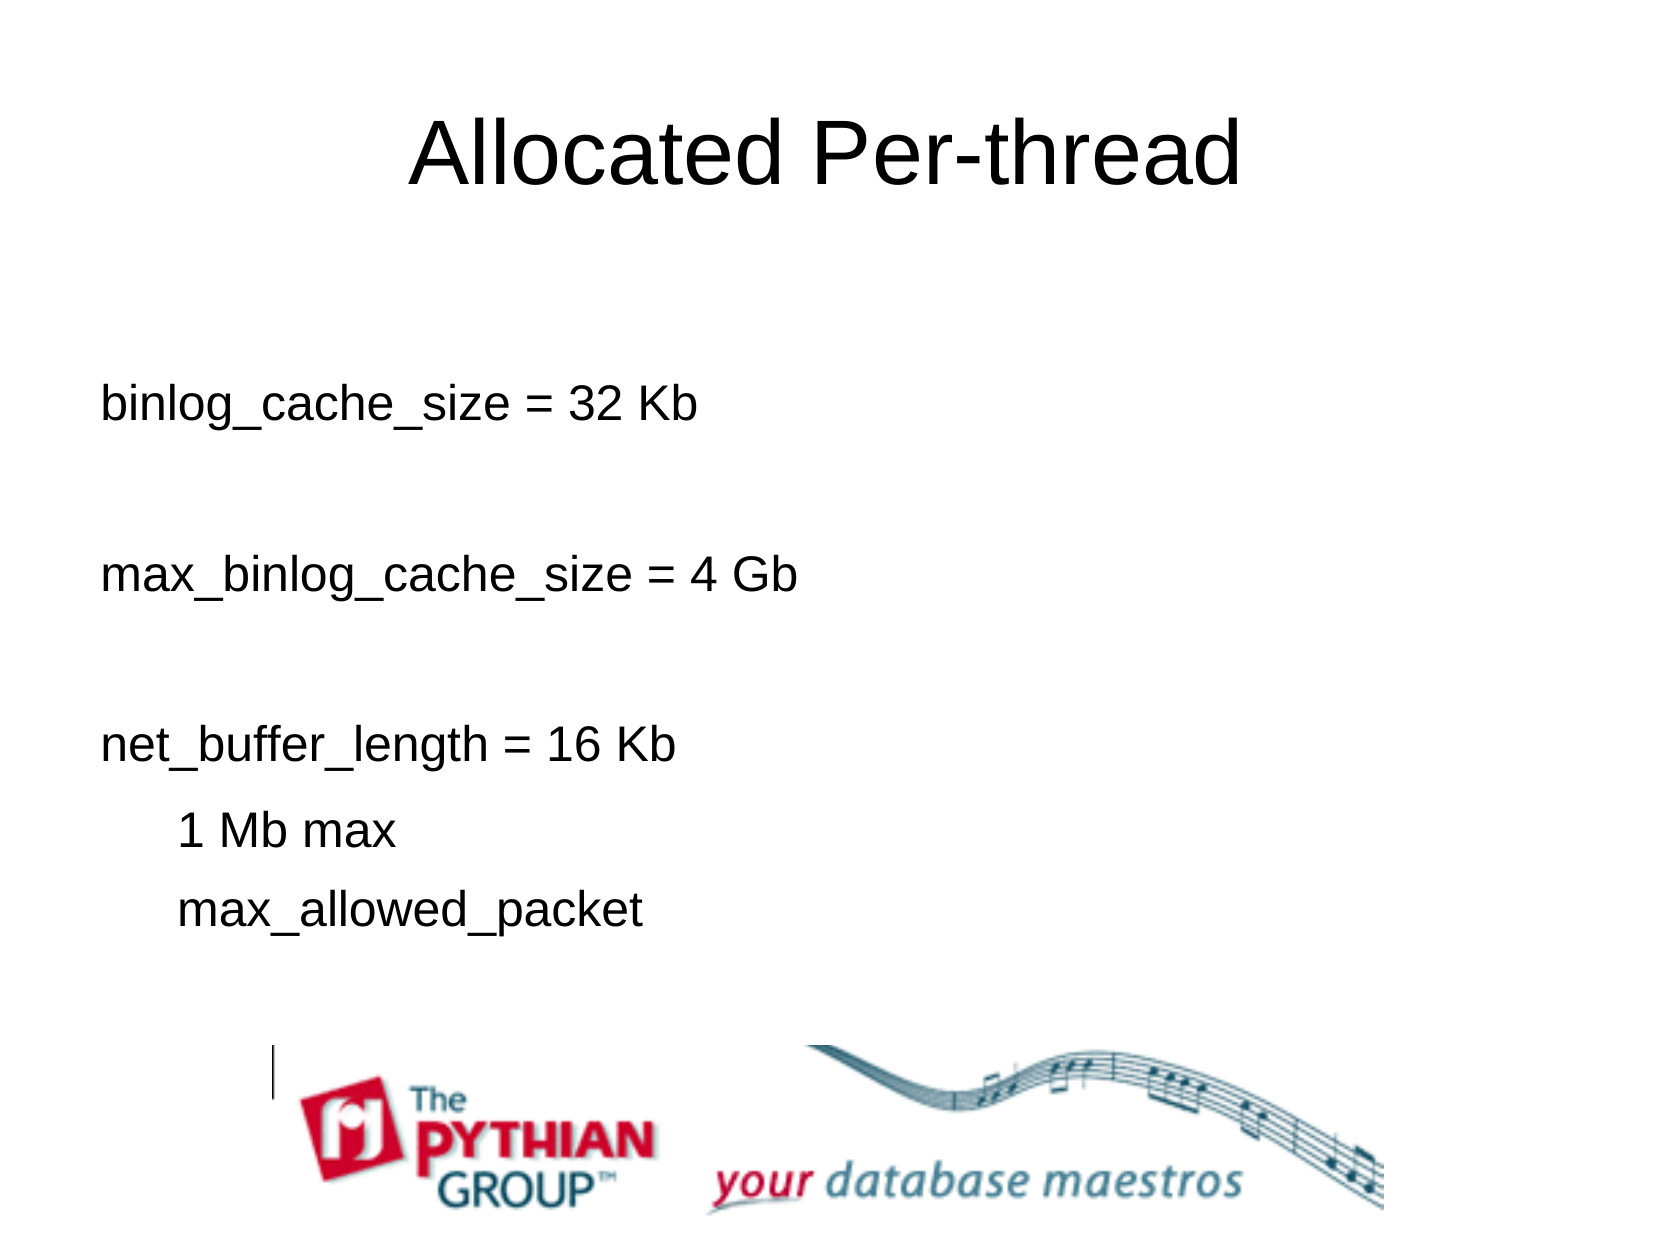

# Allocated Per-thread
binlog_cache_size = 32 Kb
max_binlog_cache_size = 4 Gb
net_buffer_length = 16 Kb
1 Mb max
max_allowed_packet